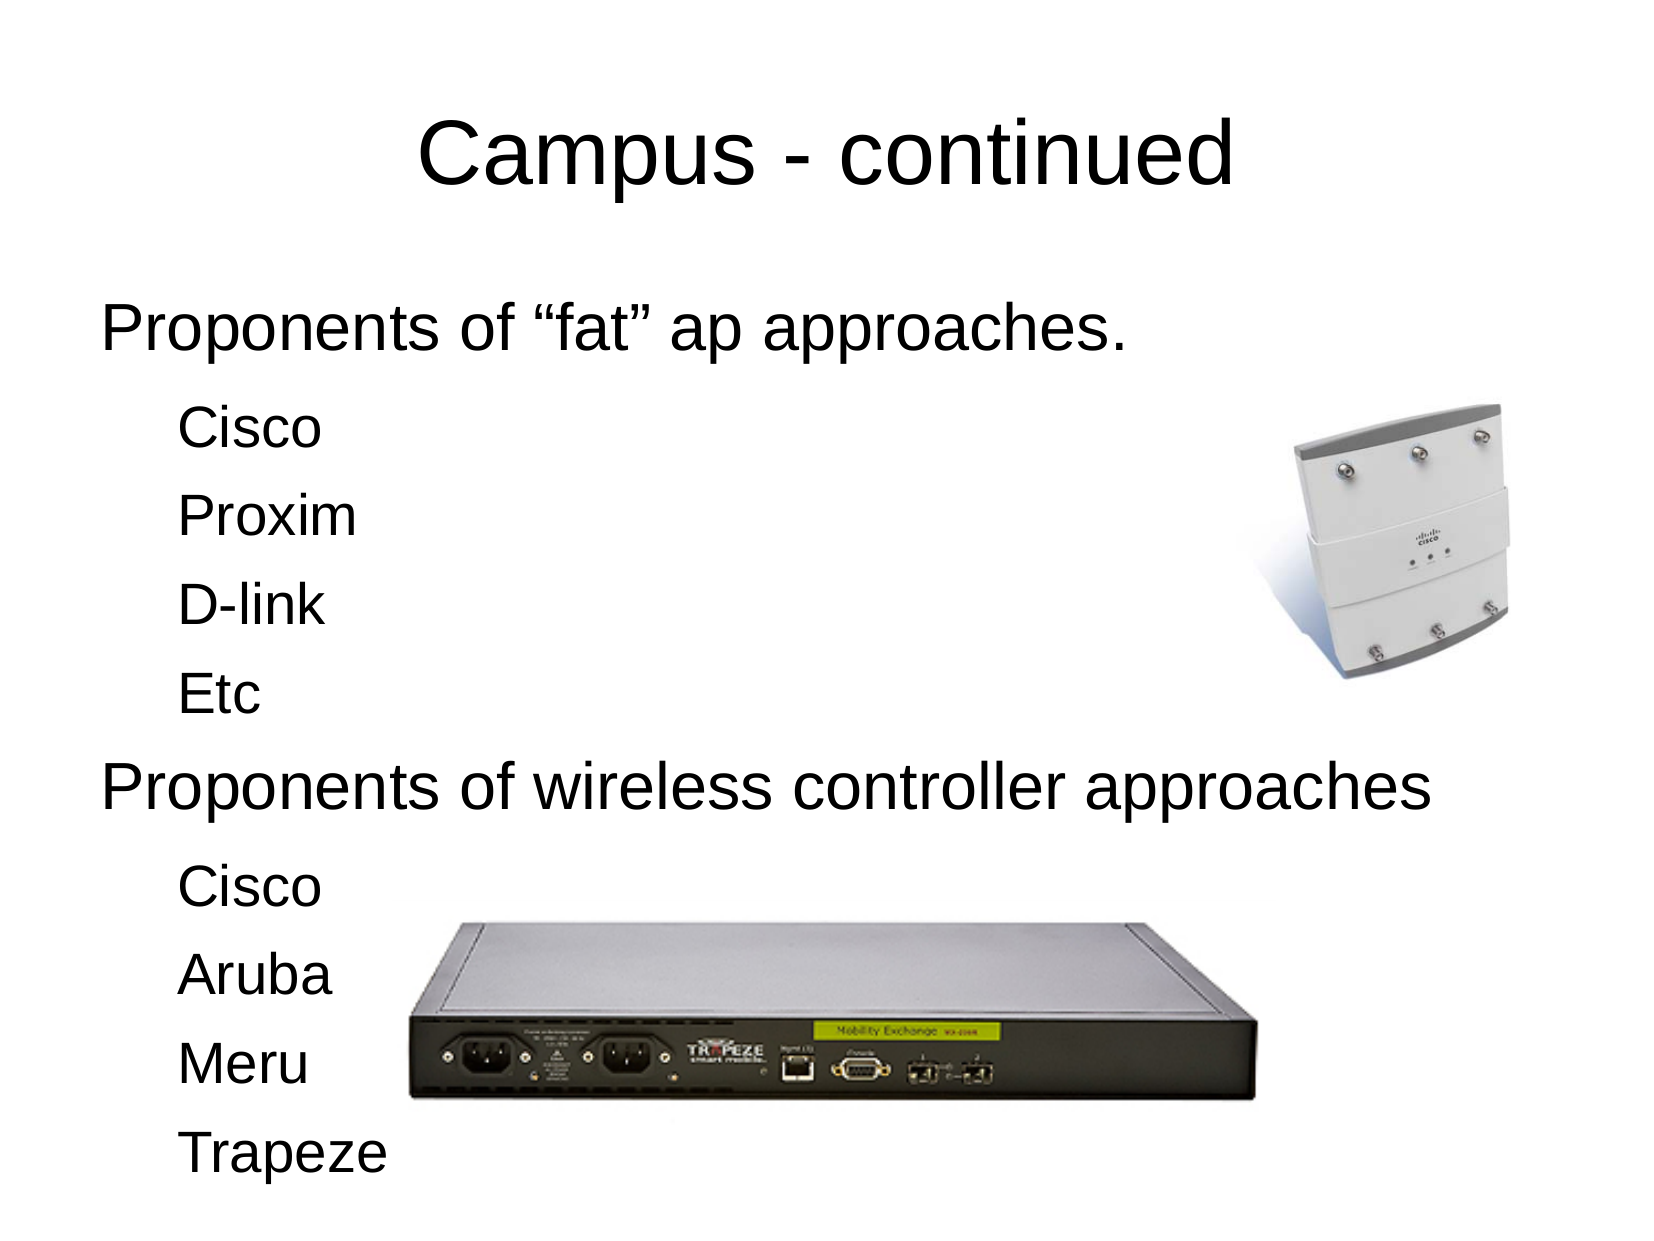

# Campus - continued
Proponents of “fat” ap approaches.
Cisco
Proxim
D-link
Etc
Proponents of wireless controller approaches
Cisco
Aruba
Meru
Trapeze